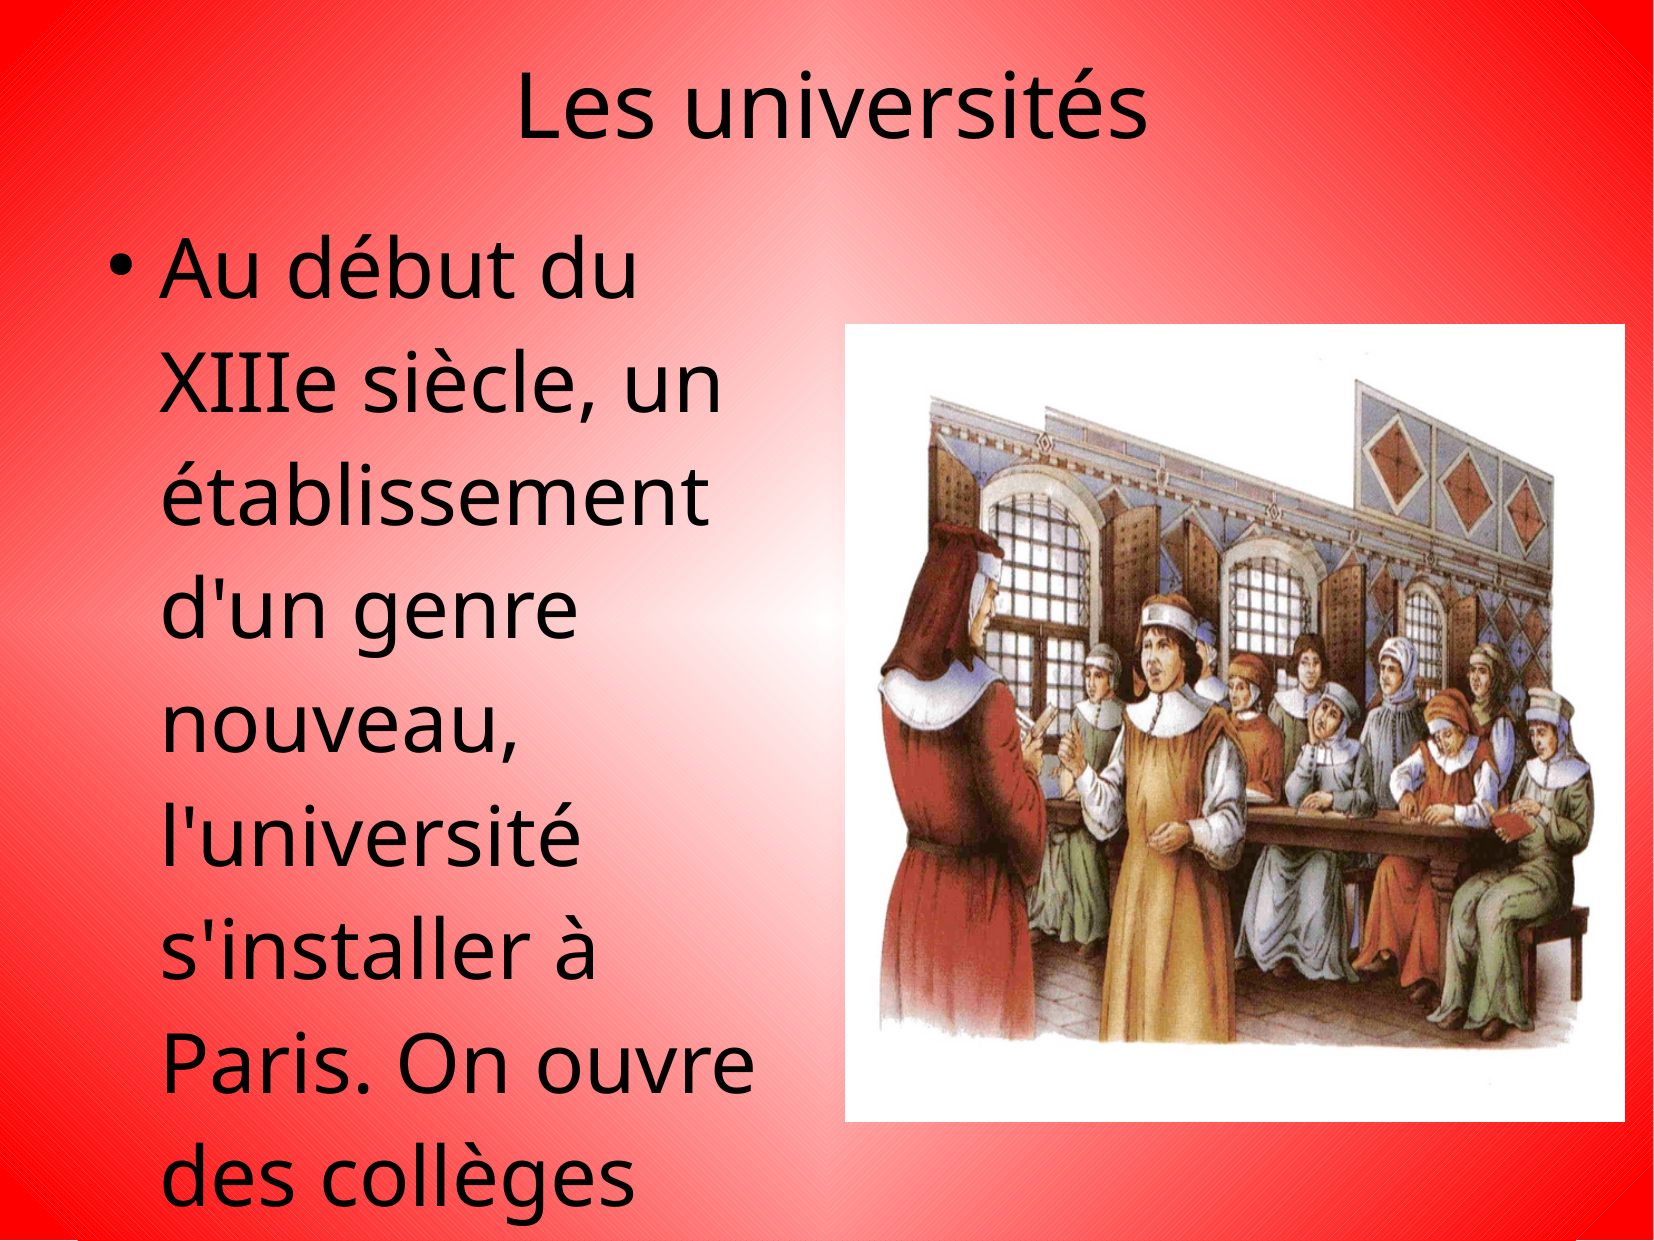

# Les universités
Au début du XIIIe siècle, un établissement d'un genre nouveau, l'université s'installer à Paris. On ouvre des collèges pour les écoliers pauvres, où sont parfois admis des enfants de moins de 12 ans.